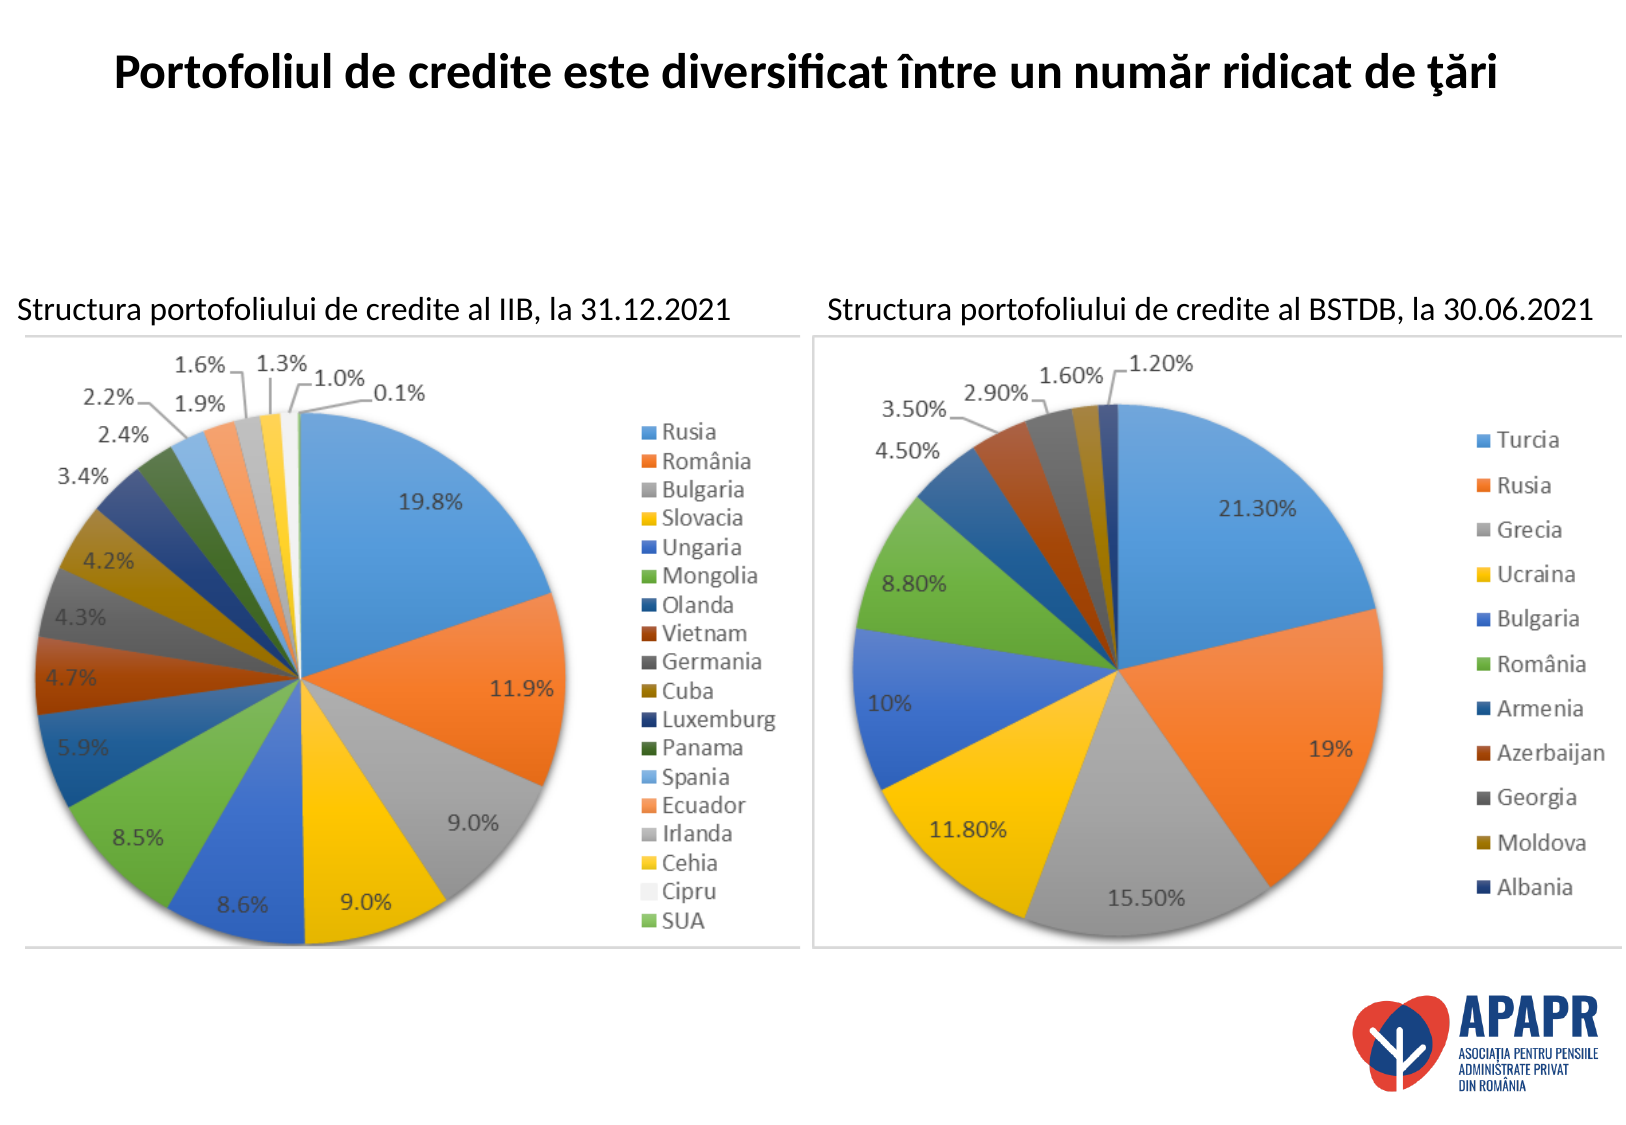

Portofoliul de credite este diversificat între un număr ridicat de ţări
Structura portofoliului de credite al IIB, la 31.12.2021
Structura portofoliului de credite al BSTDB, la 30.06.2021